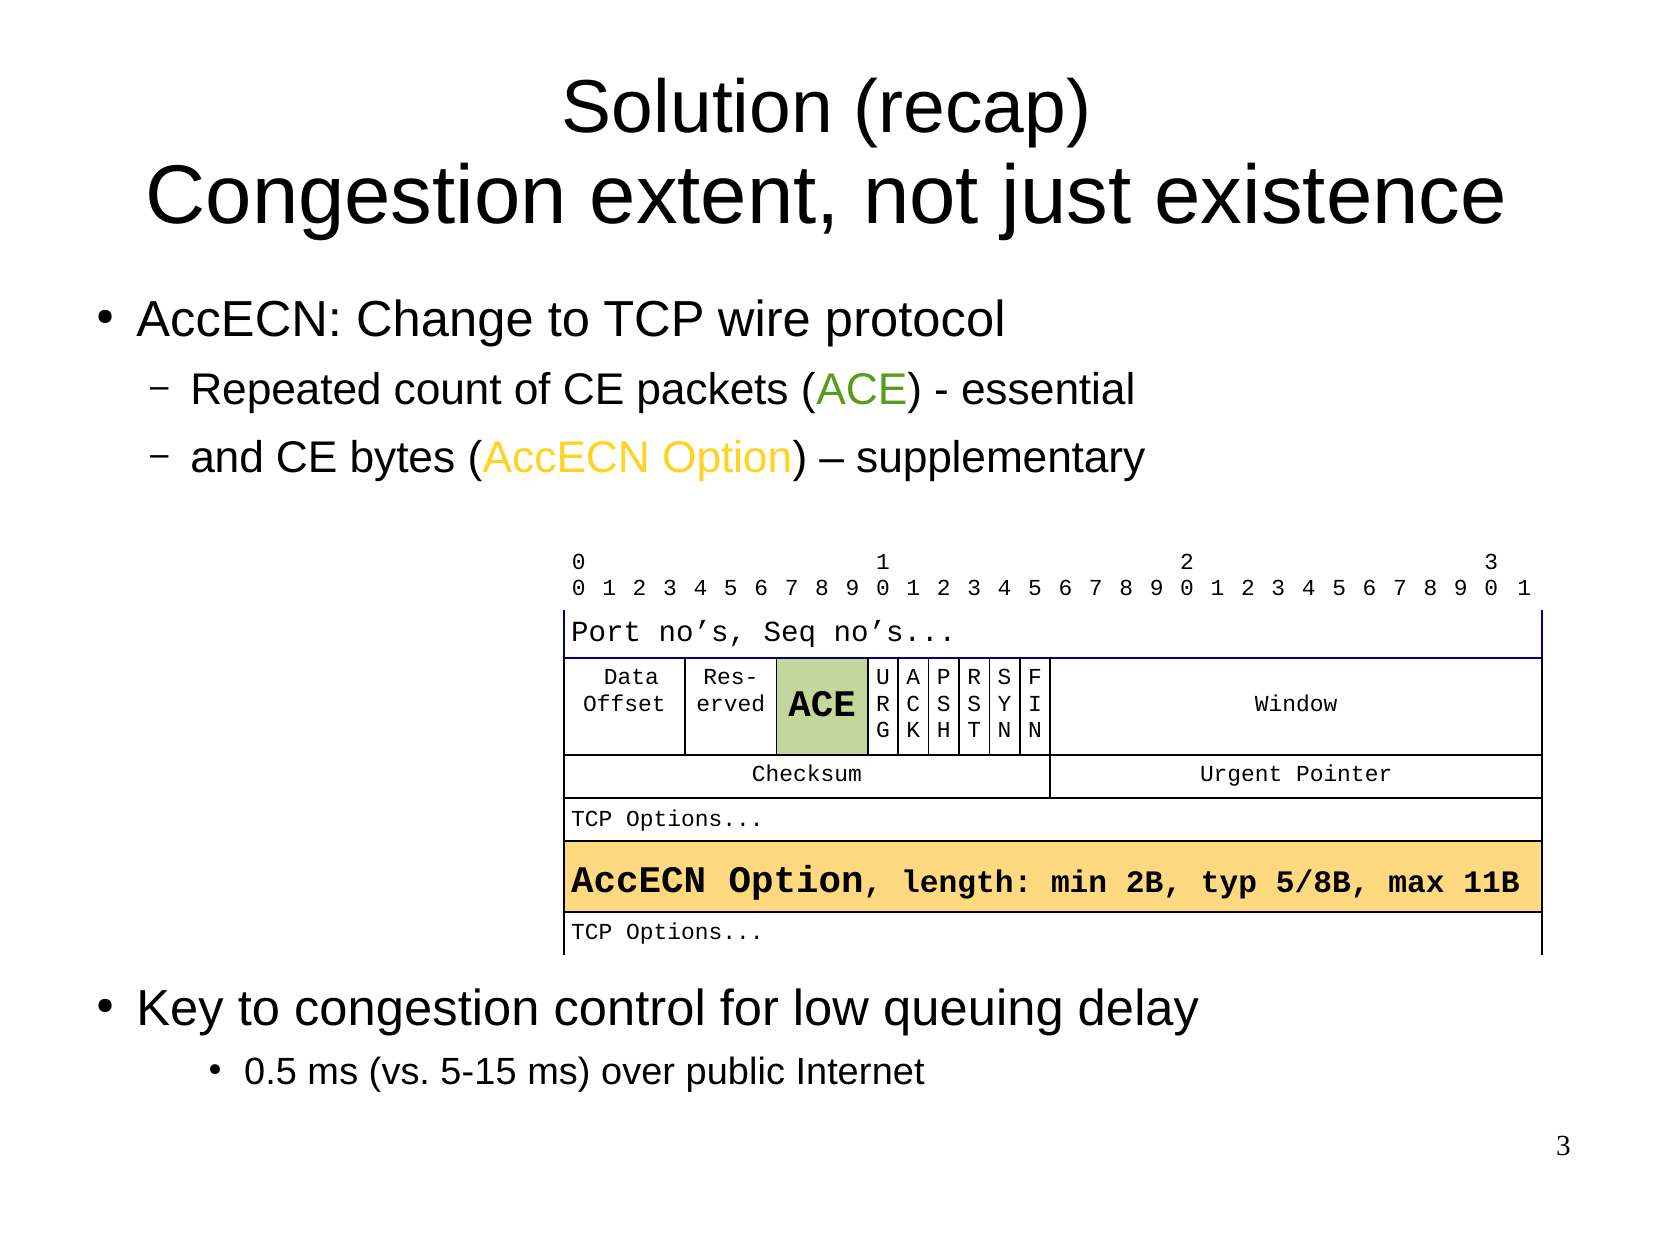

# Solution (recap) Congestion extent, not just existence
AccECN: Change to TCP wire protocol
Repeated count of CE packets (ACE) - essential
and CE bytes (AccECN Option) – supplementary
Key to congestion control for low queuing delay
0.5 ms (vs. 5-15 ms) over public Internet
| 00 | 1 | 2 | 3 | 4 | 5 | 6 | 7 | 8 | 9 | 10 | 1 | 2 | 3 | 4 | 5 | 6 | 7 | 8 | 9 | 20 | 1 | 2 | 3 | 4 | 5 | 6 | 7 | 8 | 9 | 30 | 1 |
| --- | --- | --- | --- | --- | --- | --- | --- | --- | --- | --- | --- | --- | --- | --- | --- | --- | --- | --- | --- | --- | --- | --- | --- | --- | --- | --- | --- | --- | --- | --- | --- |
| Port no’s, Seq no’s... | | | | | | | | | | | | | | | | | | | | | | | | | | | | | | | |
| Data Offset | | | | Res-erved | | | ACE | | | URG | ACK | PSH | RST | SYN | FIN | Window | | | | | | | | | | | | | | | |
| Checksum | | | | | | | | | | | | | | | | Urgent Pointer | | | | | | | | | | | | | | | |
| TCP Options... | | | | | | | | | | | | | | | | | | | | | | | | | | | | | | | |
| AccECN Option, length: min 2B, typ 5/8B, max 11B | | | | | | | | | | | | | | | | | | | | | | | | | | | | | | | |
| TCP Options... | | | | | | | | | | | | | | | | | | | | | | | | | | | | | | | |
3